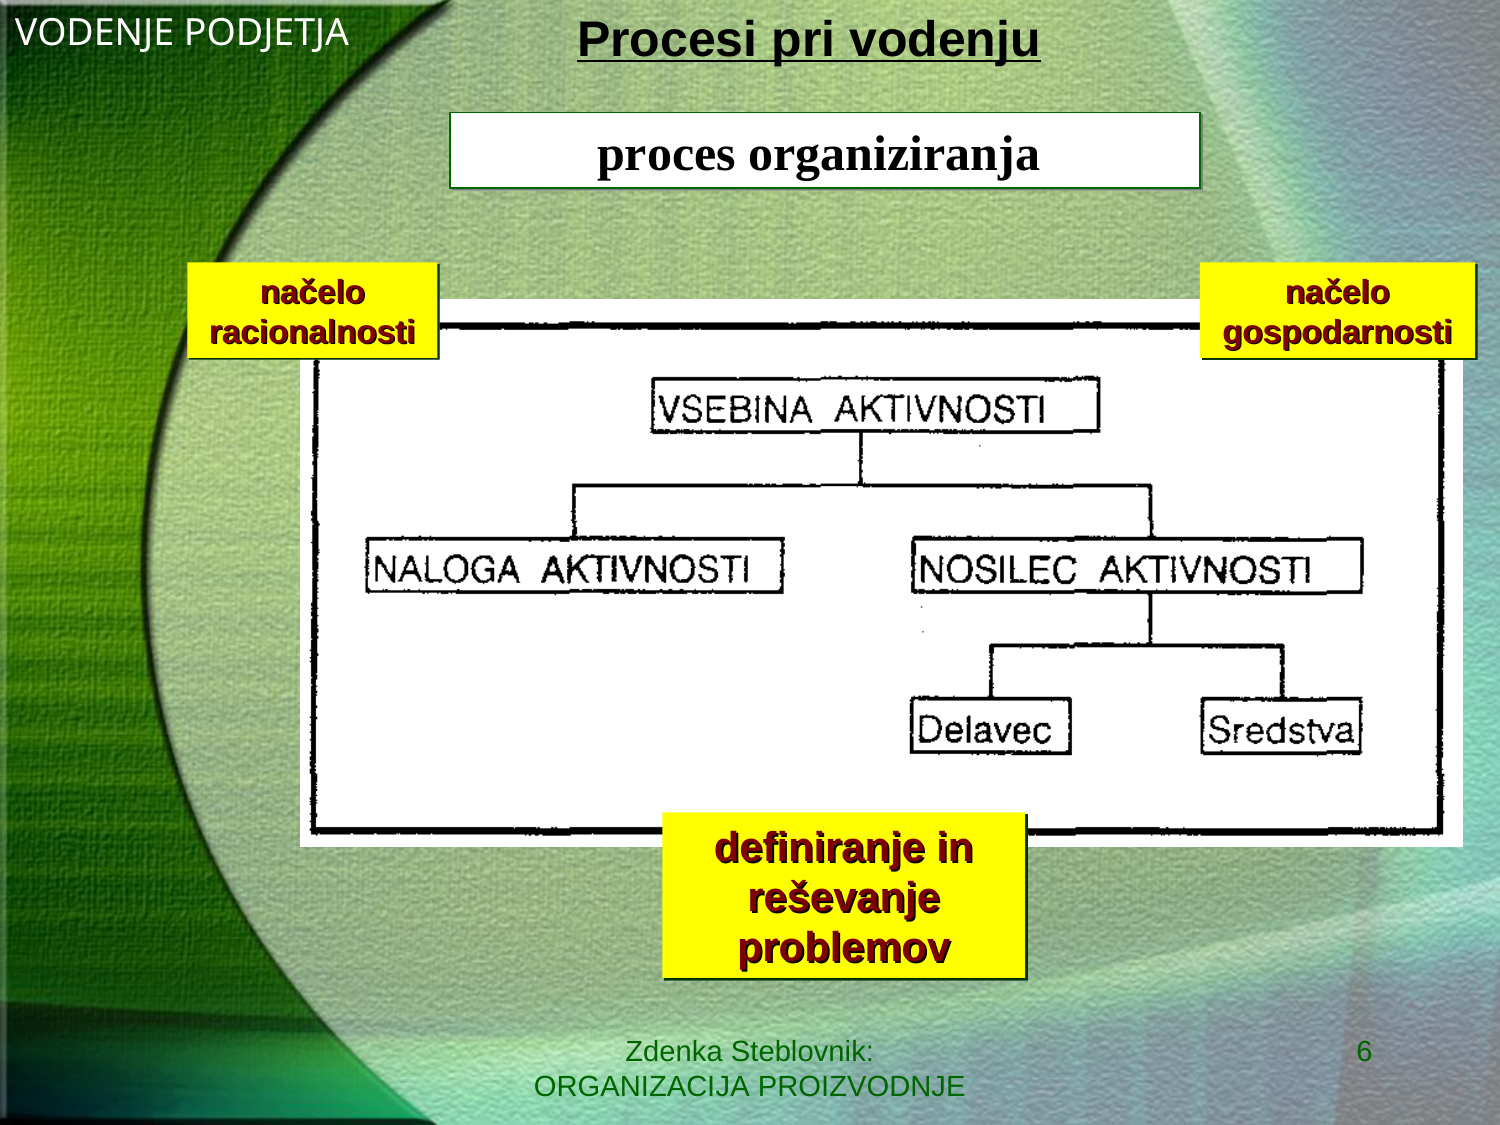

VODENJE PODJETJA
Procesi pri vodenju
proces organiziranja
načelo racionalnosti
načelo gospodarnosti
definiranje in reševanje problemov
Zdenka Steblovnik: ORGANIZACIJA PROIZVODNJE